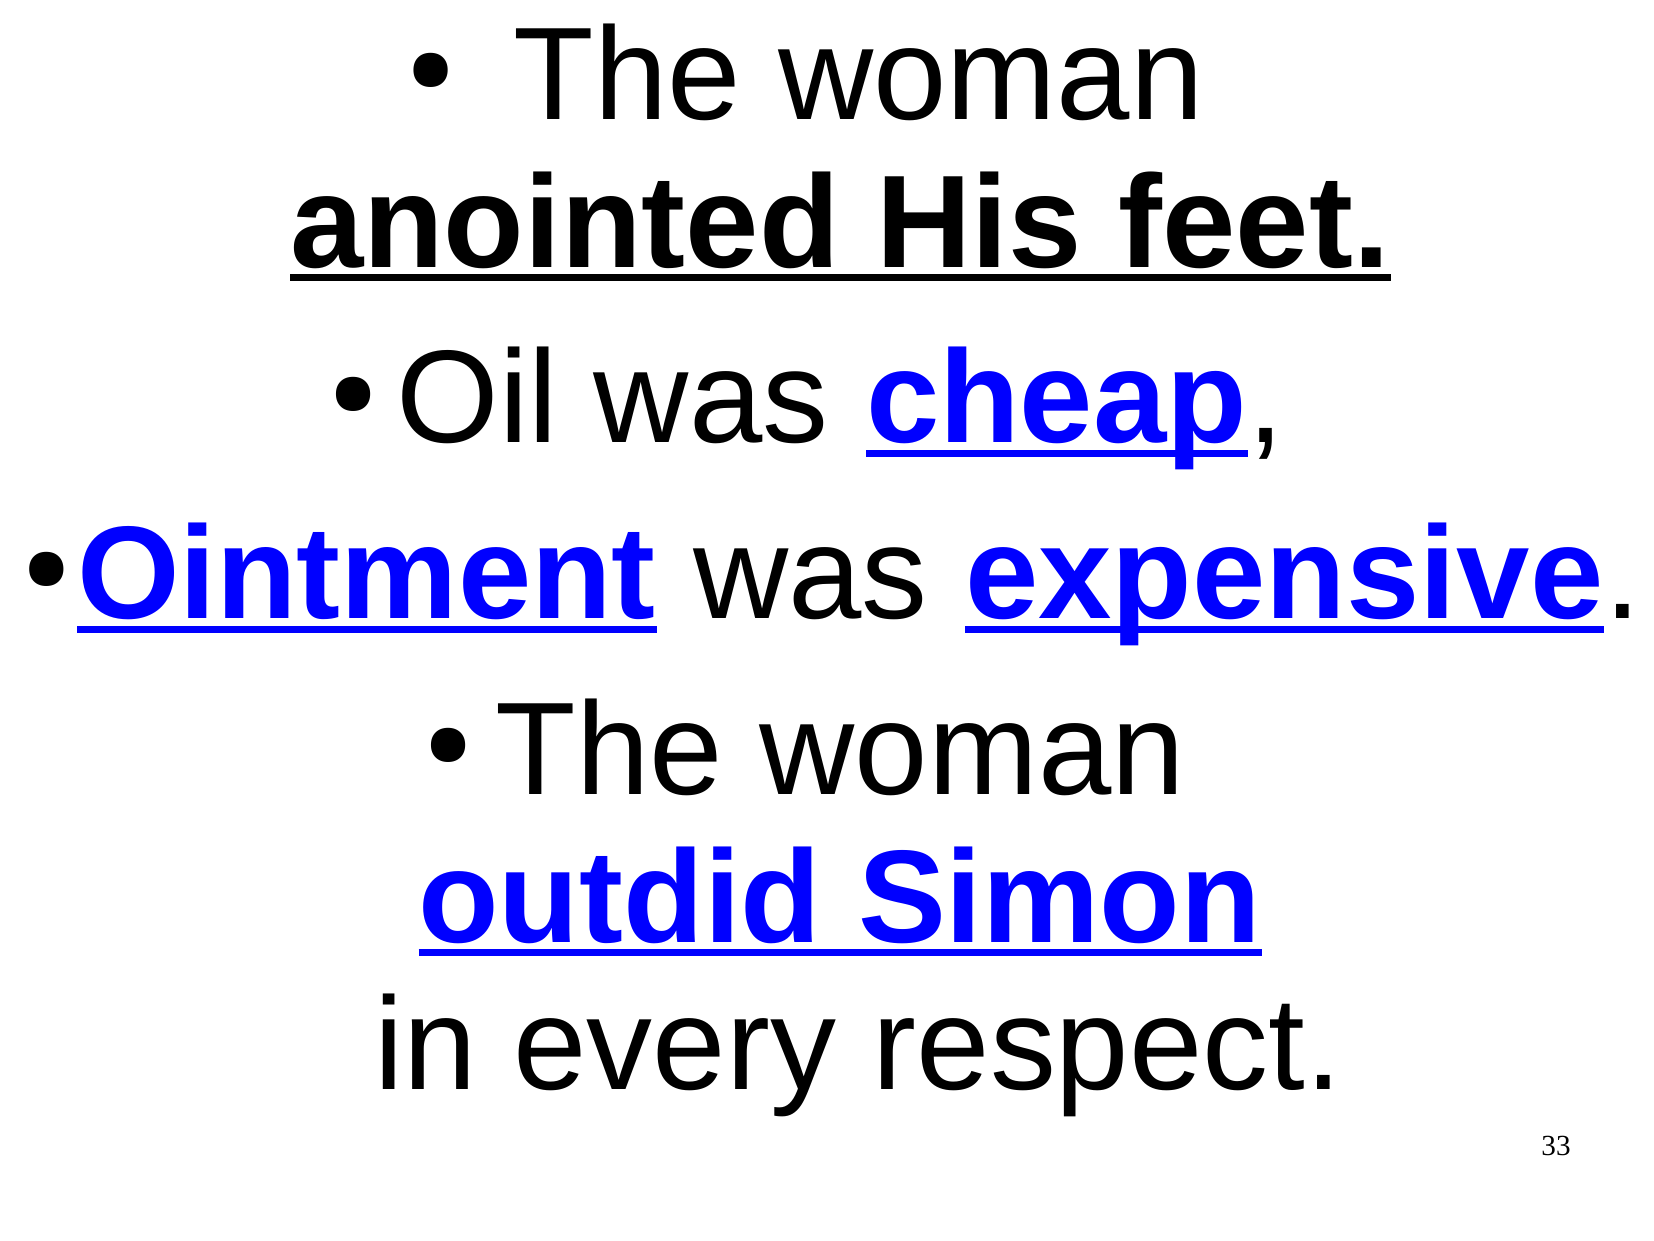

# The woman anointed His feet.
Oil was cheap,
Ointment was expensive.
The woman
outdid Simon
in every respect.
33